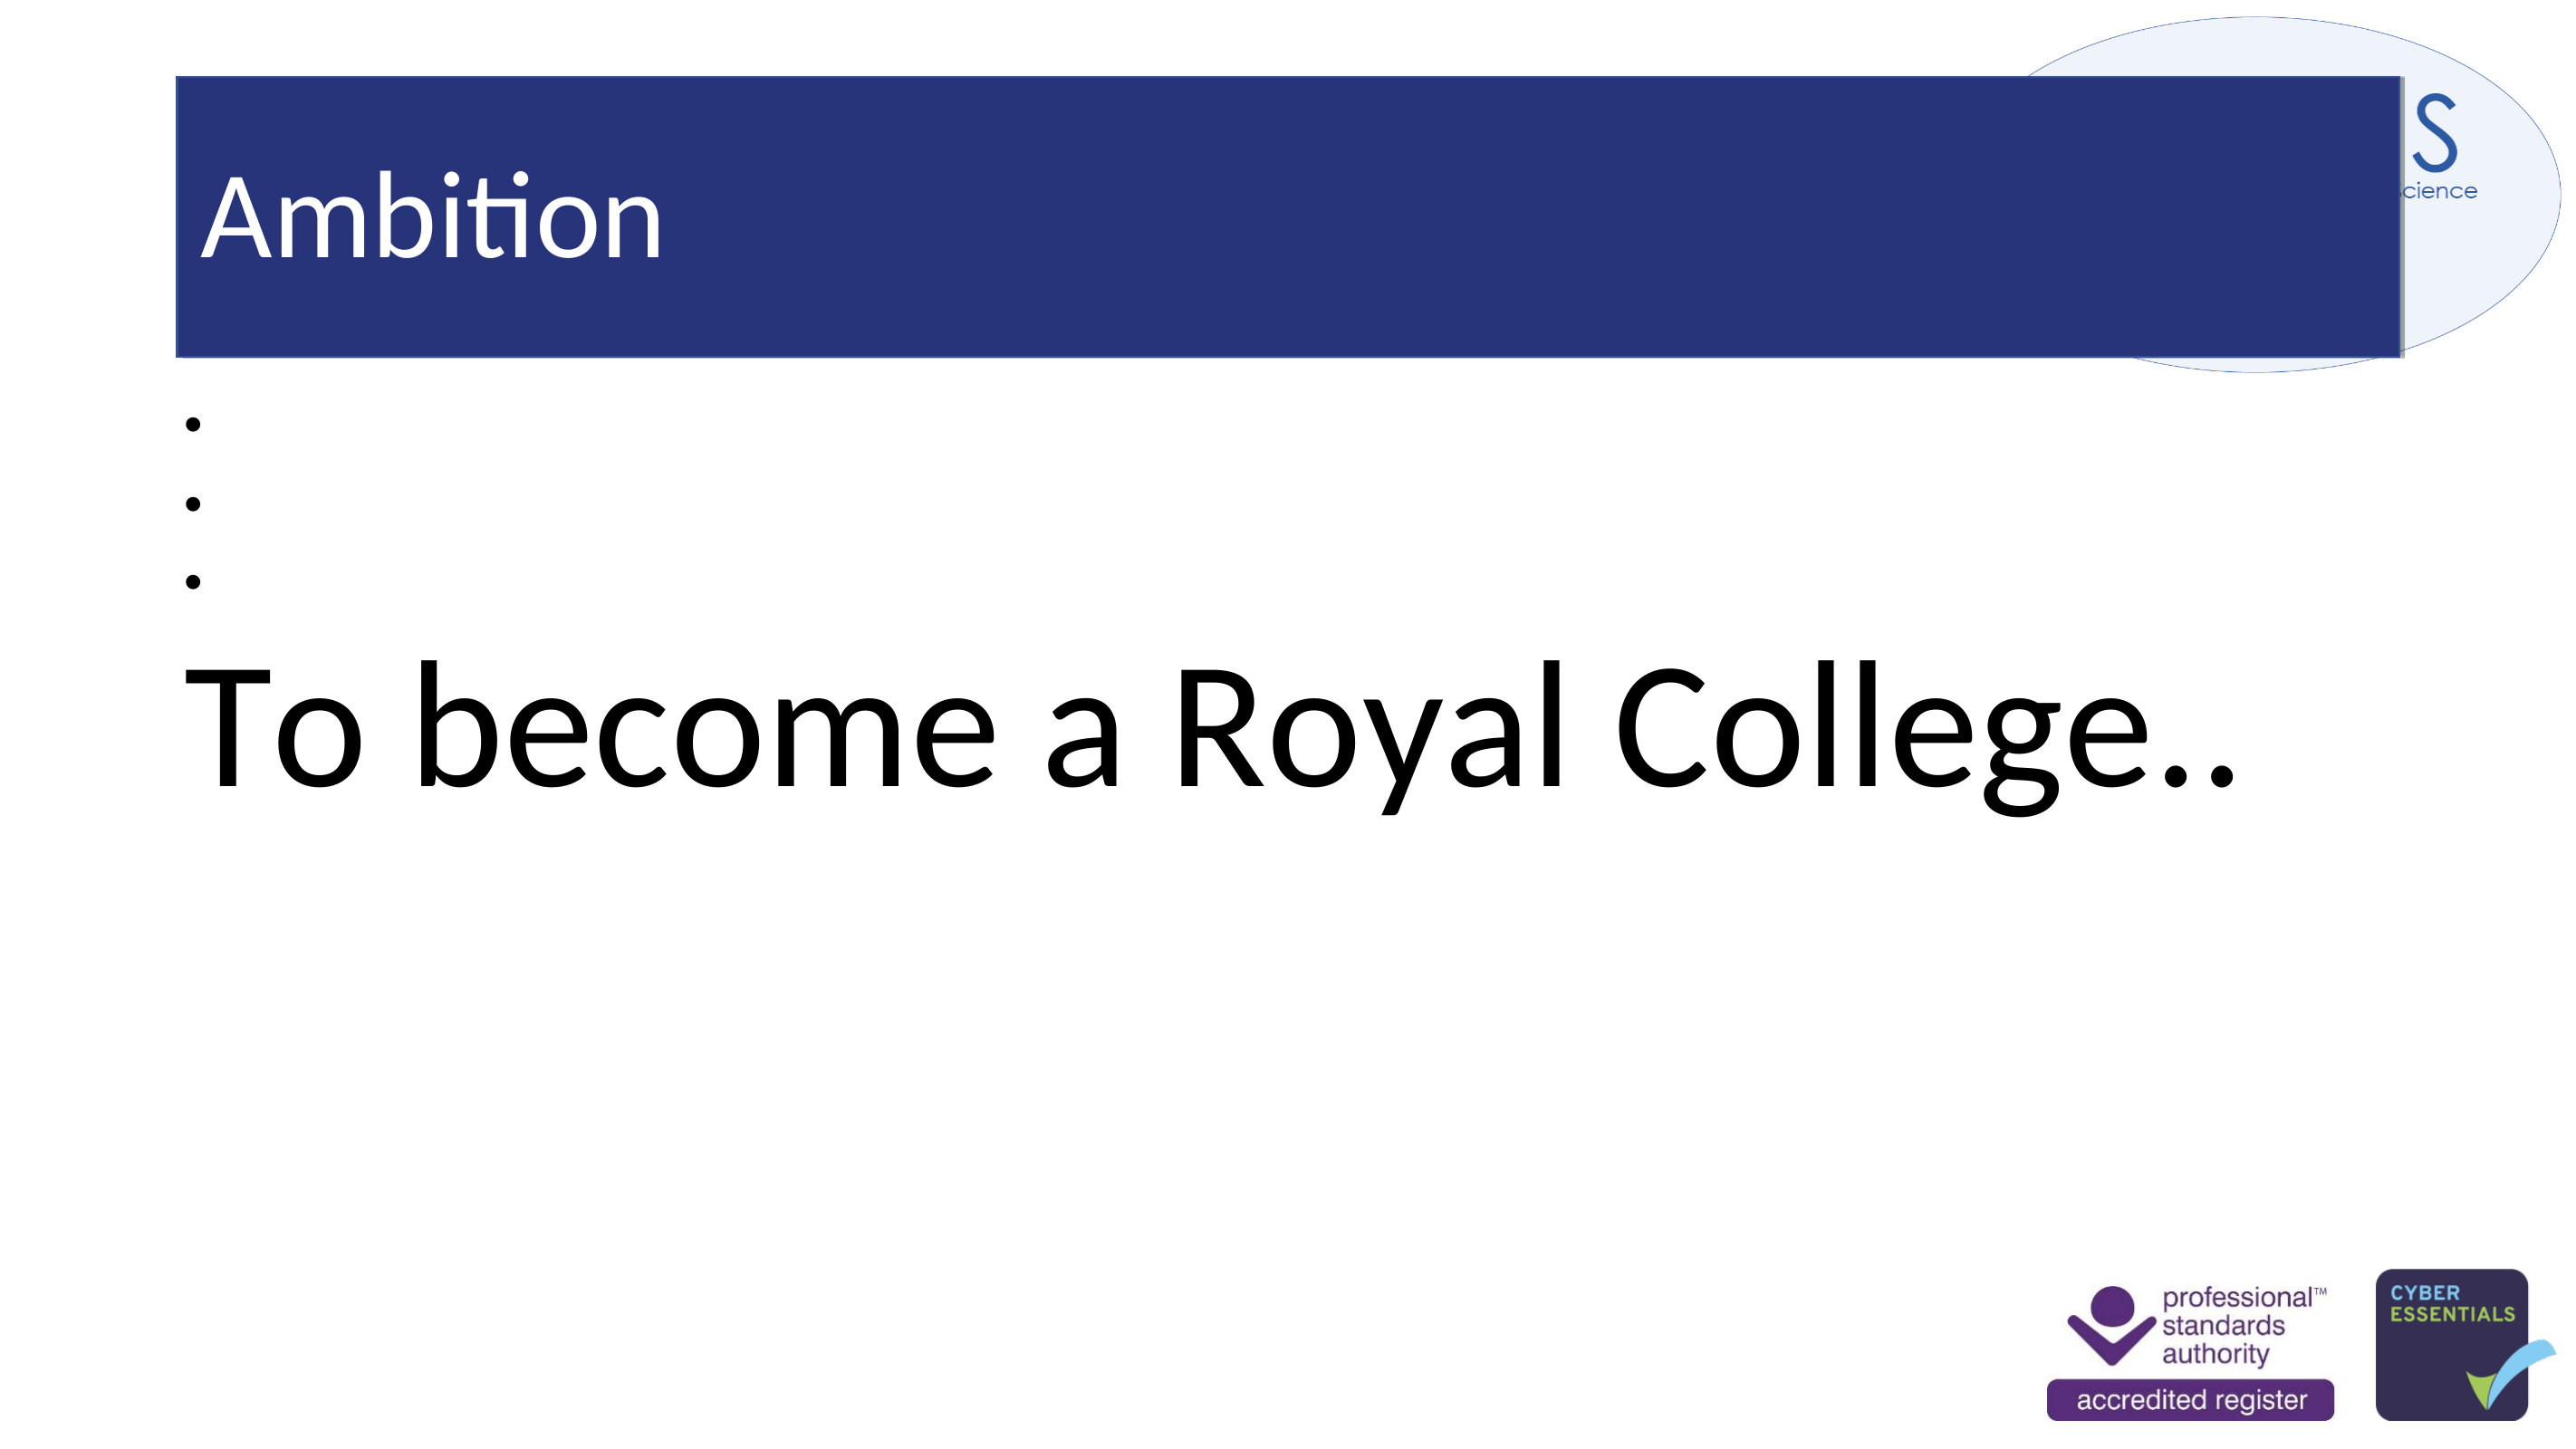

# Ambition
To become a Royal College..